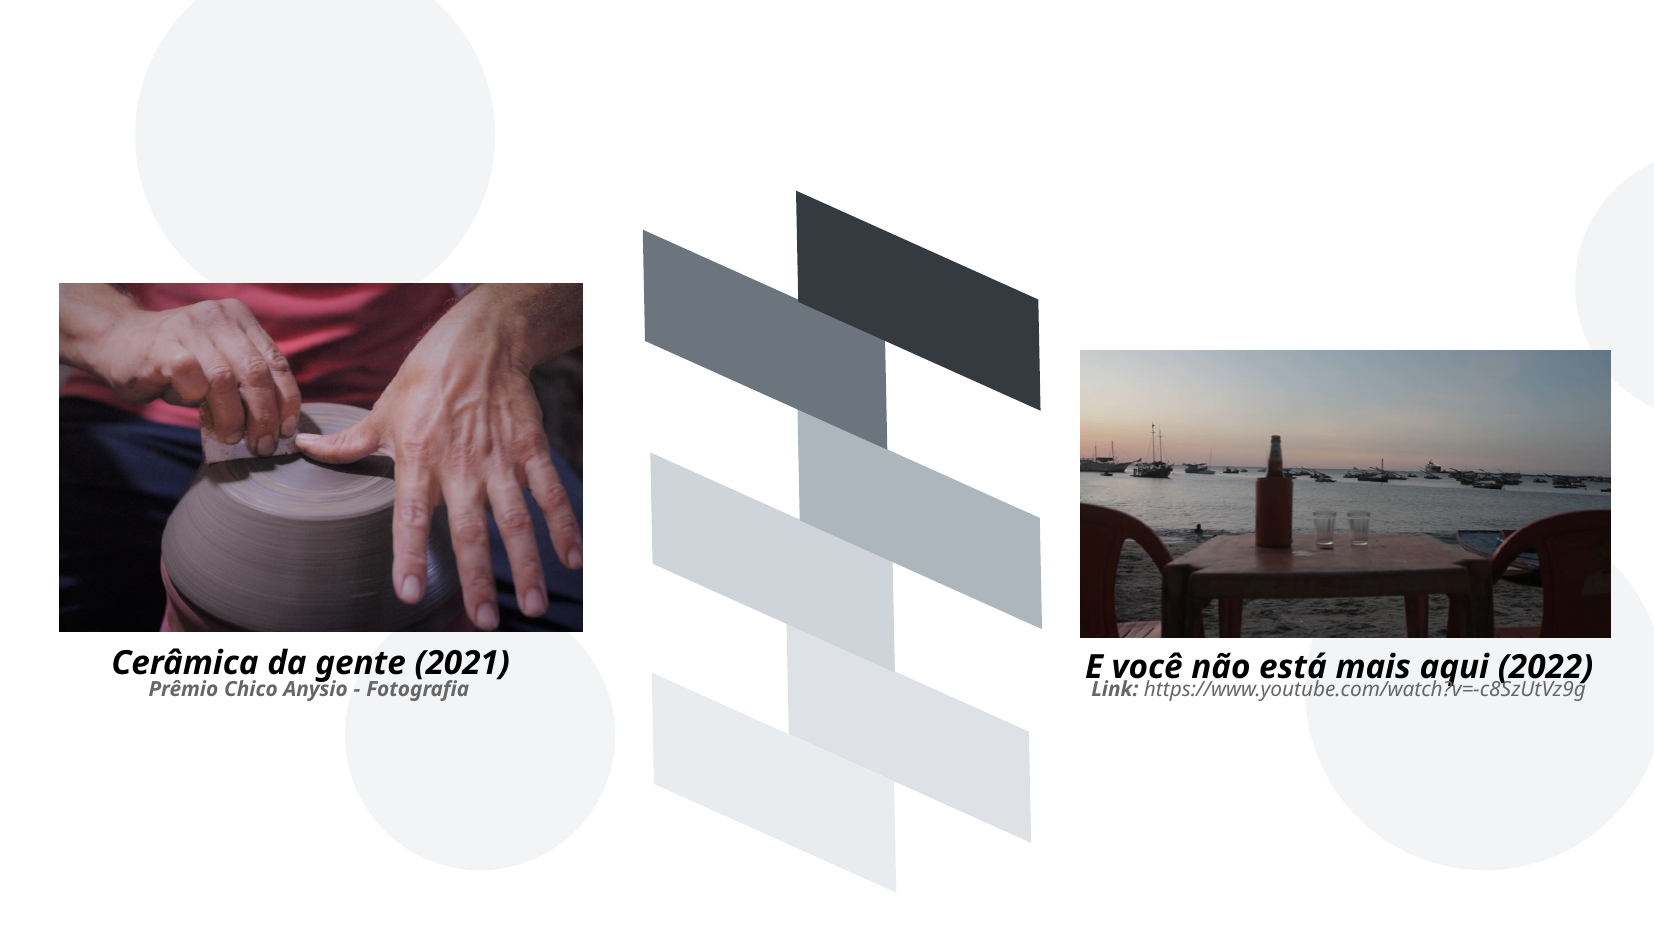

Cerâmica da gente (2021)
 E você não está mais aqui (2022)
Prêmio Chico Anysio - Fotografia
Link: https://www.youtube.com/watch?v=-c8SzUtVz9g